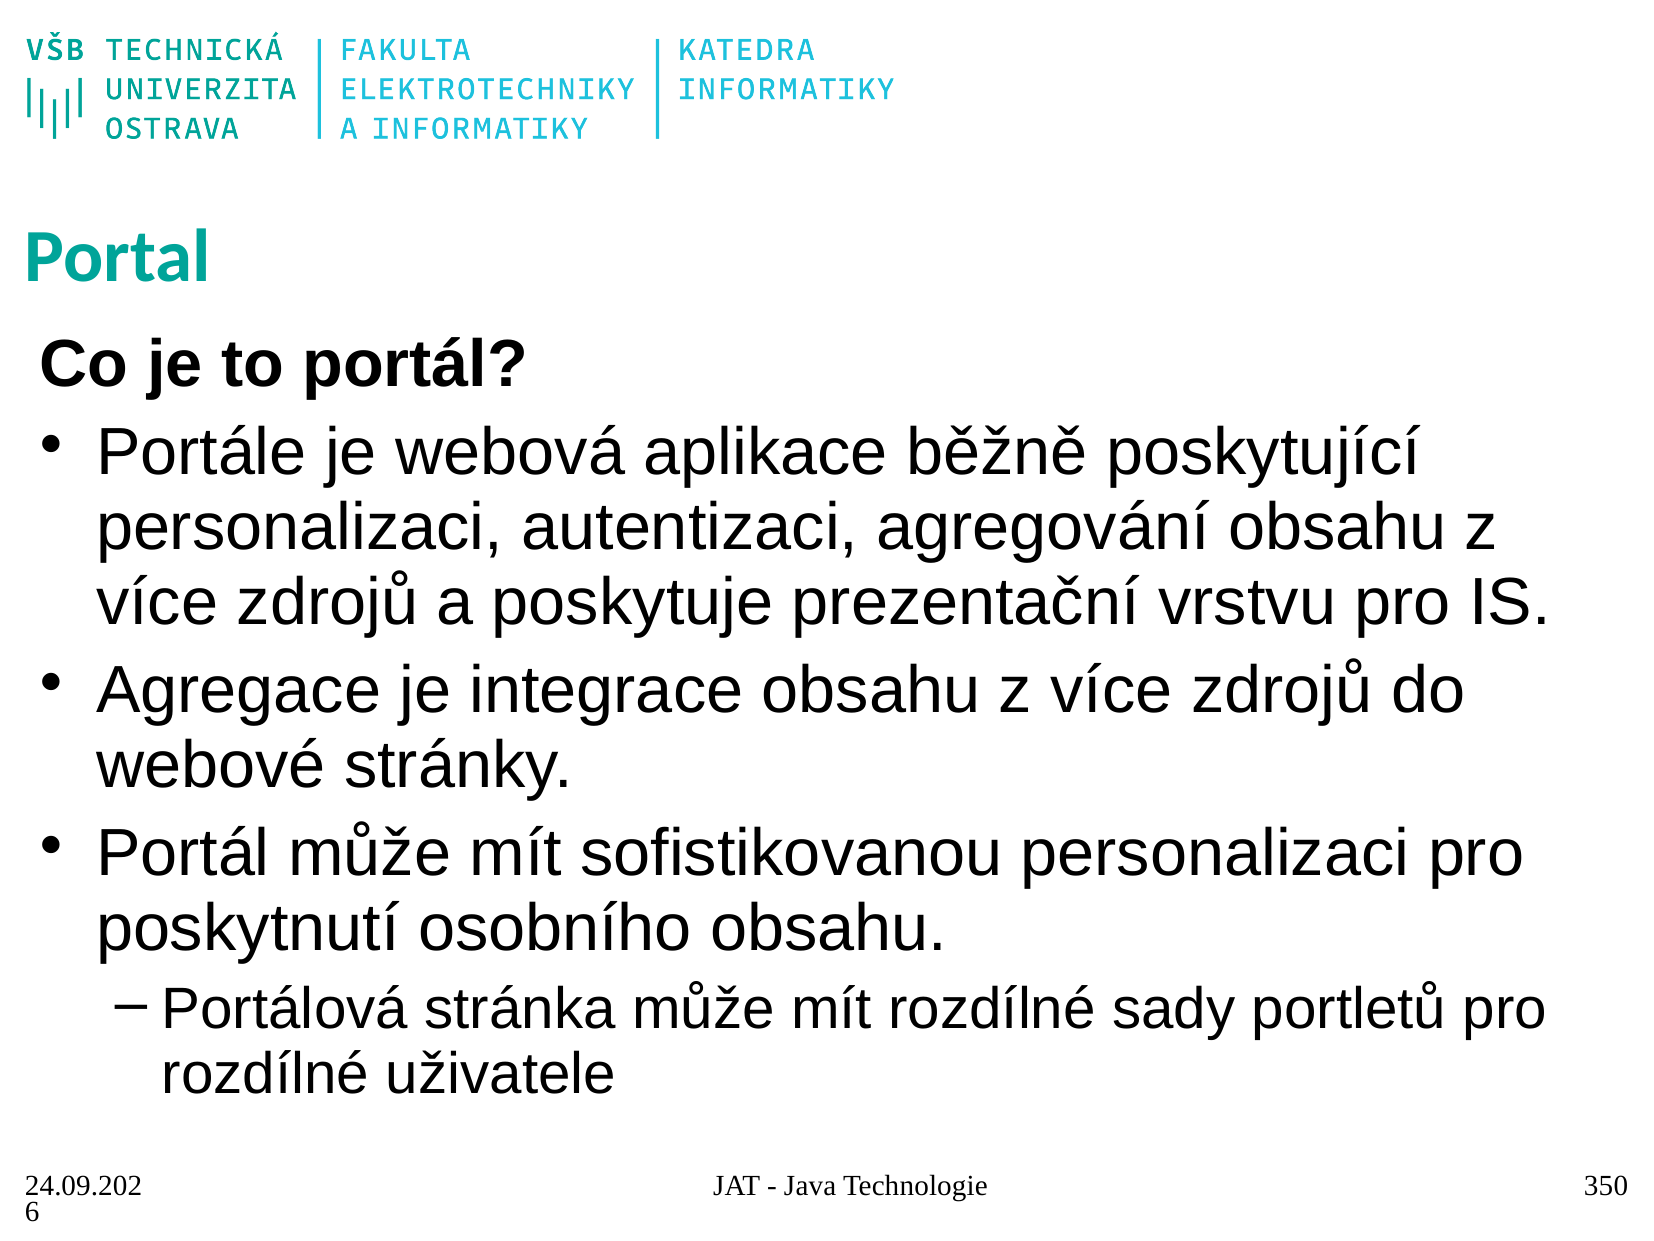

Portal
# Co je to portál?
Portále je webová aplikace běžně poskytující personalizaci, autentizaci, agregování obsahu z více zdrojů a poskytuje prezentační vrstvu pro IS.
Agregace je integrace obsahu z více zdrojů do webové stránky.
Portál může mít sofistikovanou personalizaci pro poskytnutí osobního obsahu.
Portálová stránka může mít rozdílné sady portletů pro rozdílné uživatele
JAT - Java Technologie
350